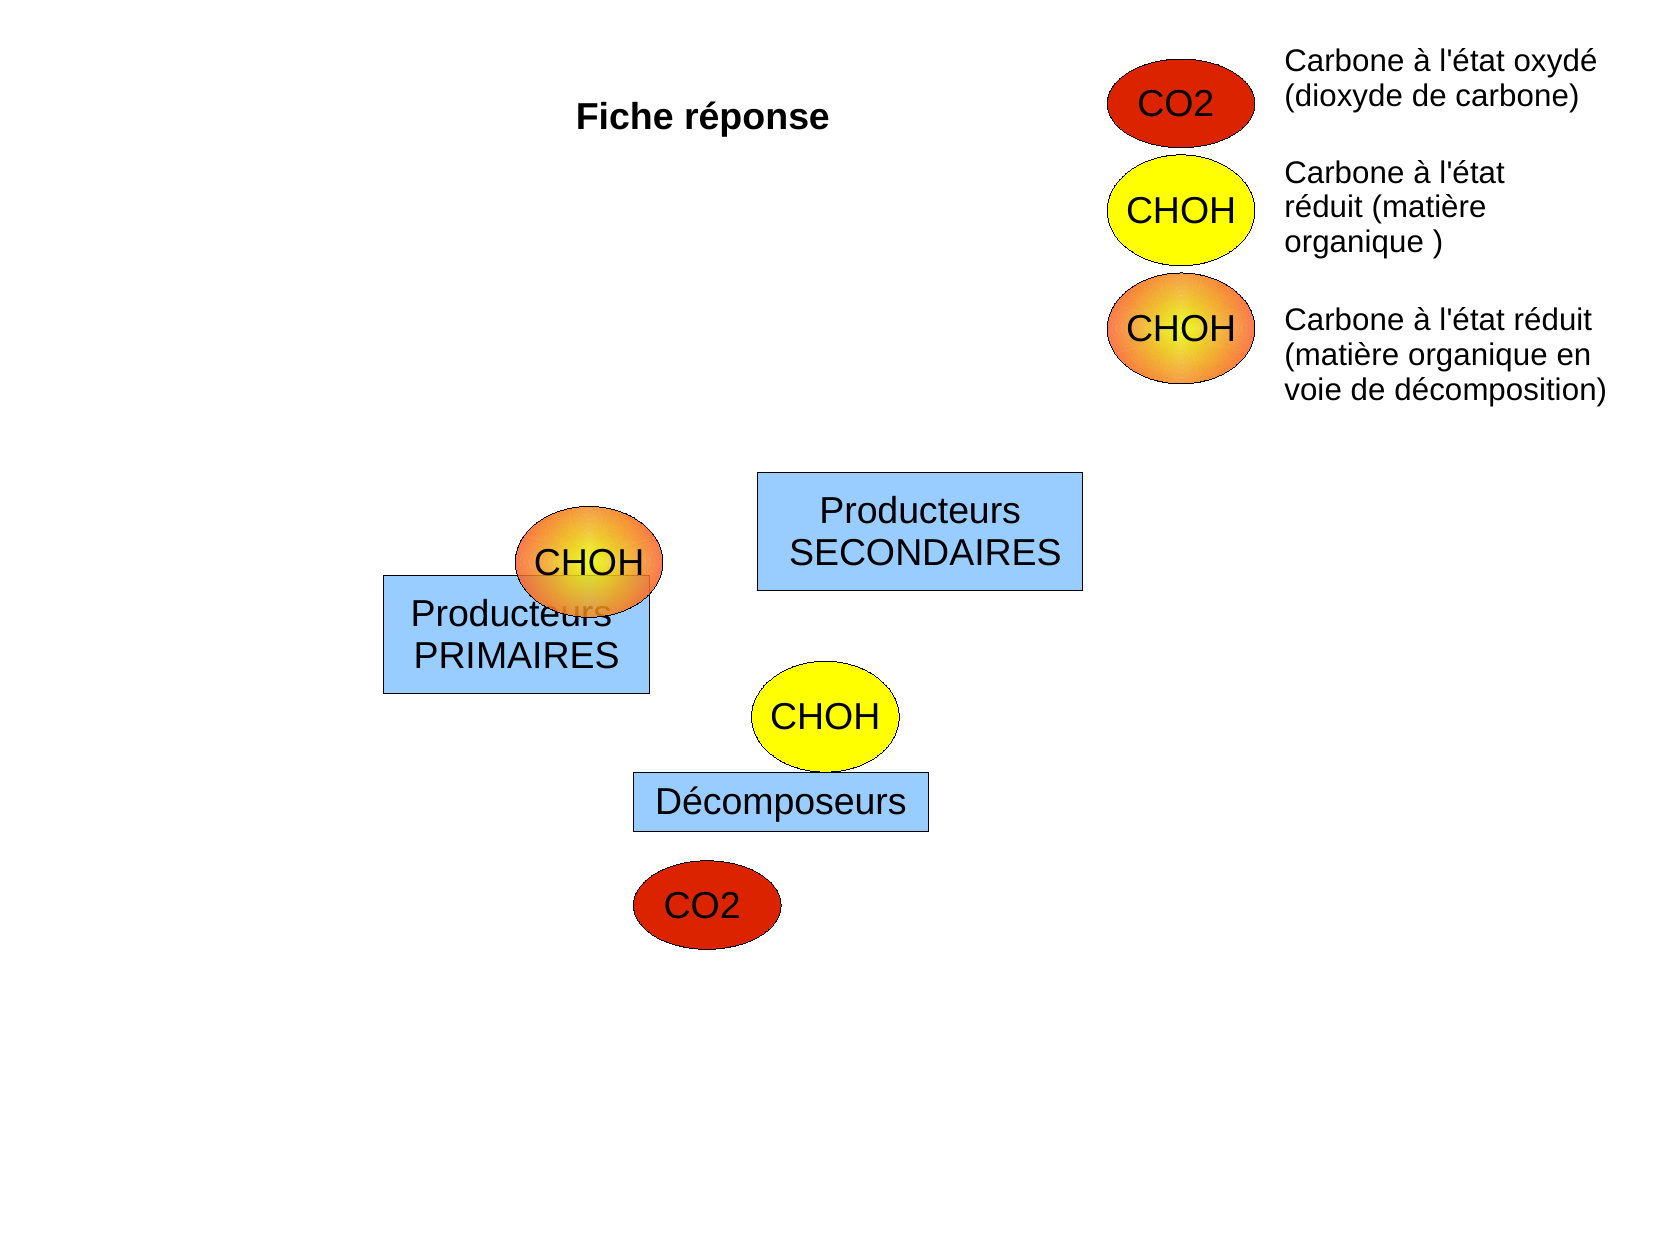

Carbone à l'état oxydé (dioxyde de carbone)
CO2
Fiche réponse
Carbone à l'état réduit (matière organique )
CHOH
CHOH
Carbone à l'état réduit (matière organique en voie de décomposition)
Producteurs
 SECONDAIRES
CHOH
Producteurs
PRIMAIRES
CHOH
Décomposeurs
CO2